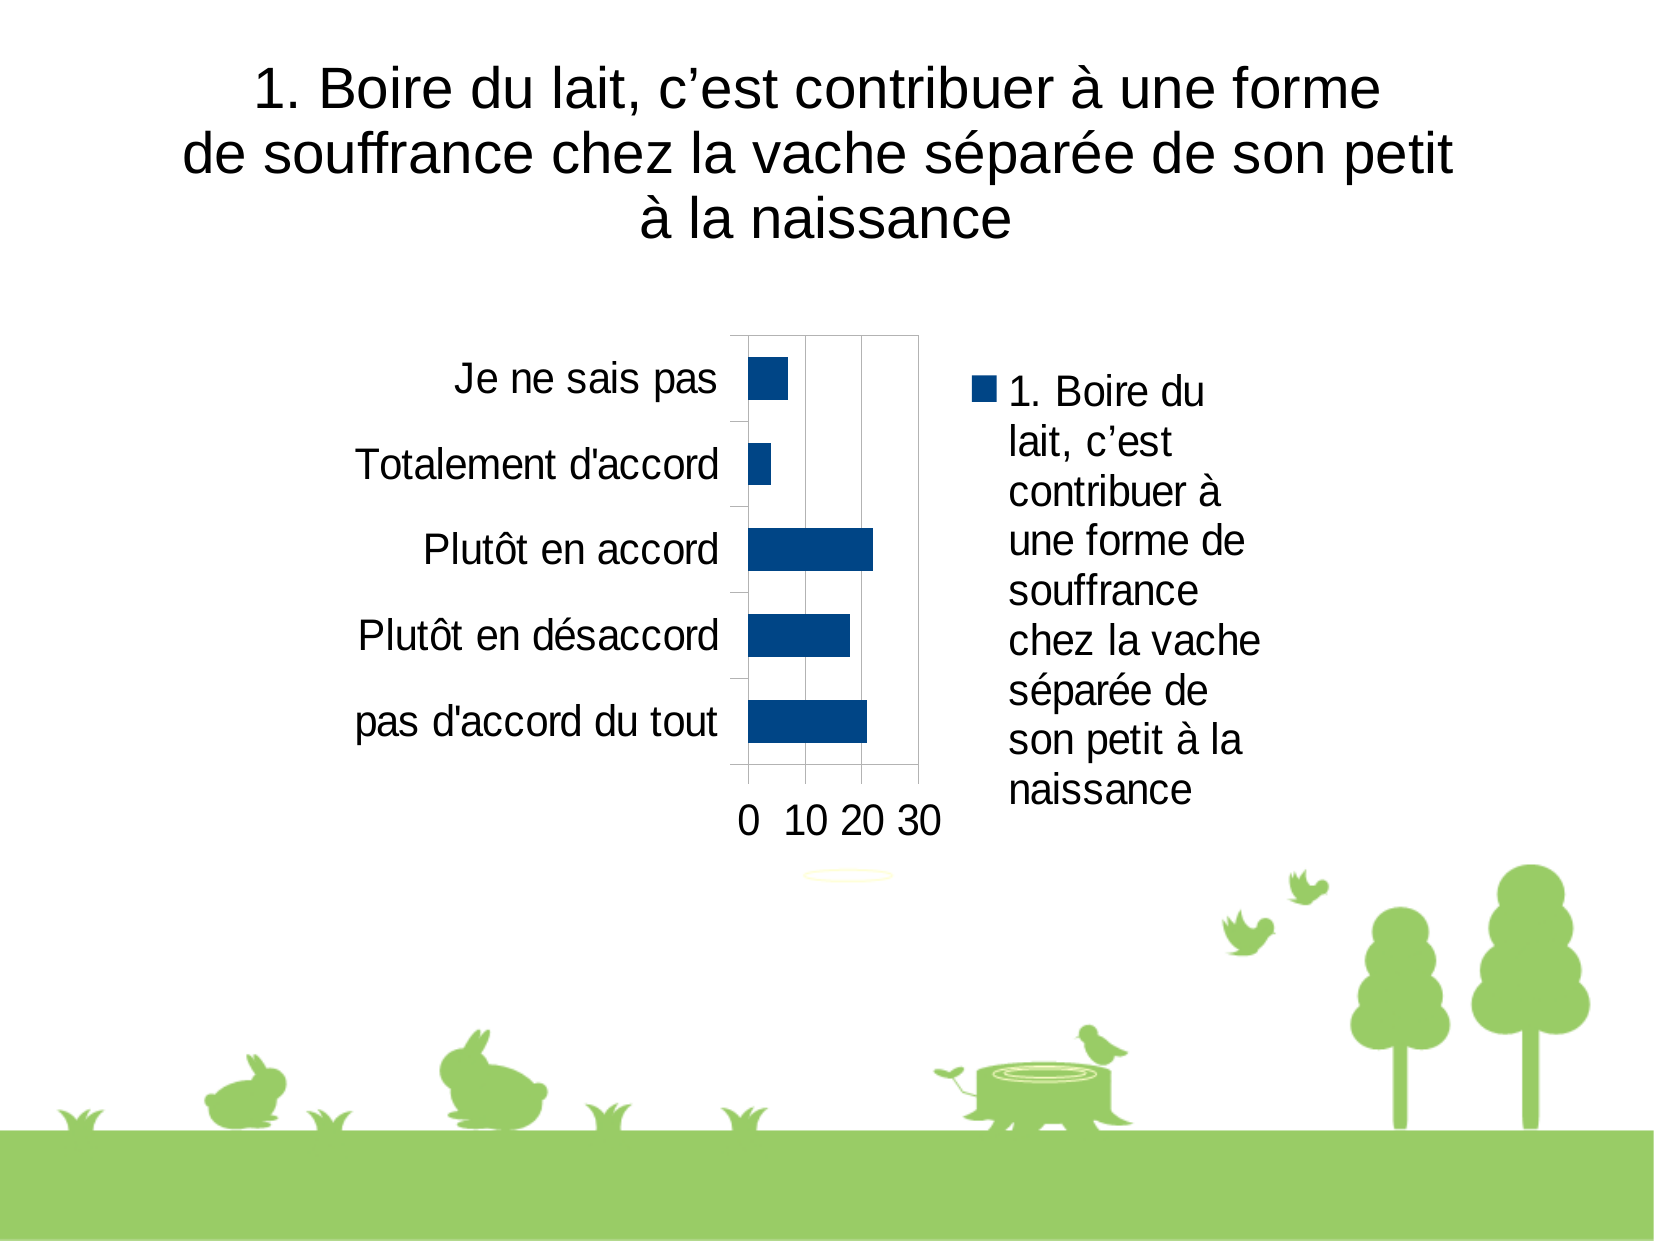

# 1. Boire du lait, c’est contribuer à une forme de souffrance chez la vache séparée de son petit à la naissance
### Chart
| Category | 1. Boire du lait, c’est contribuer à une forme de souffrance chez la vache séparée de son petit à la naissance |
|---|---|
| pas d'accord du tout | 21.0 |
| Plutôt en désaccord | 18.0 |
| Plutôt en accord | 22.0 |
| Totalement d'accord | 4.0 |
| Je ne sais pas | 7.0 |